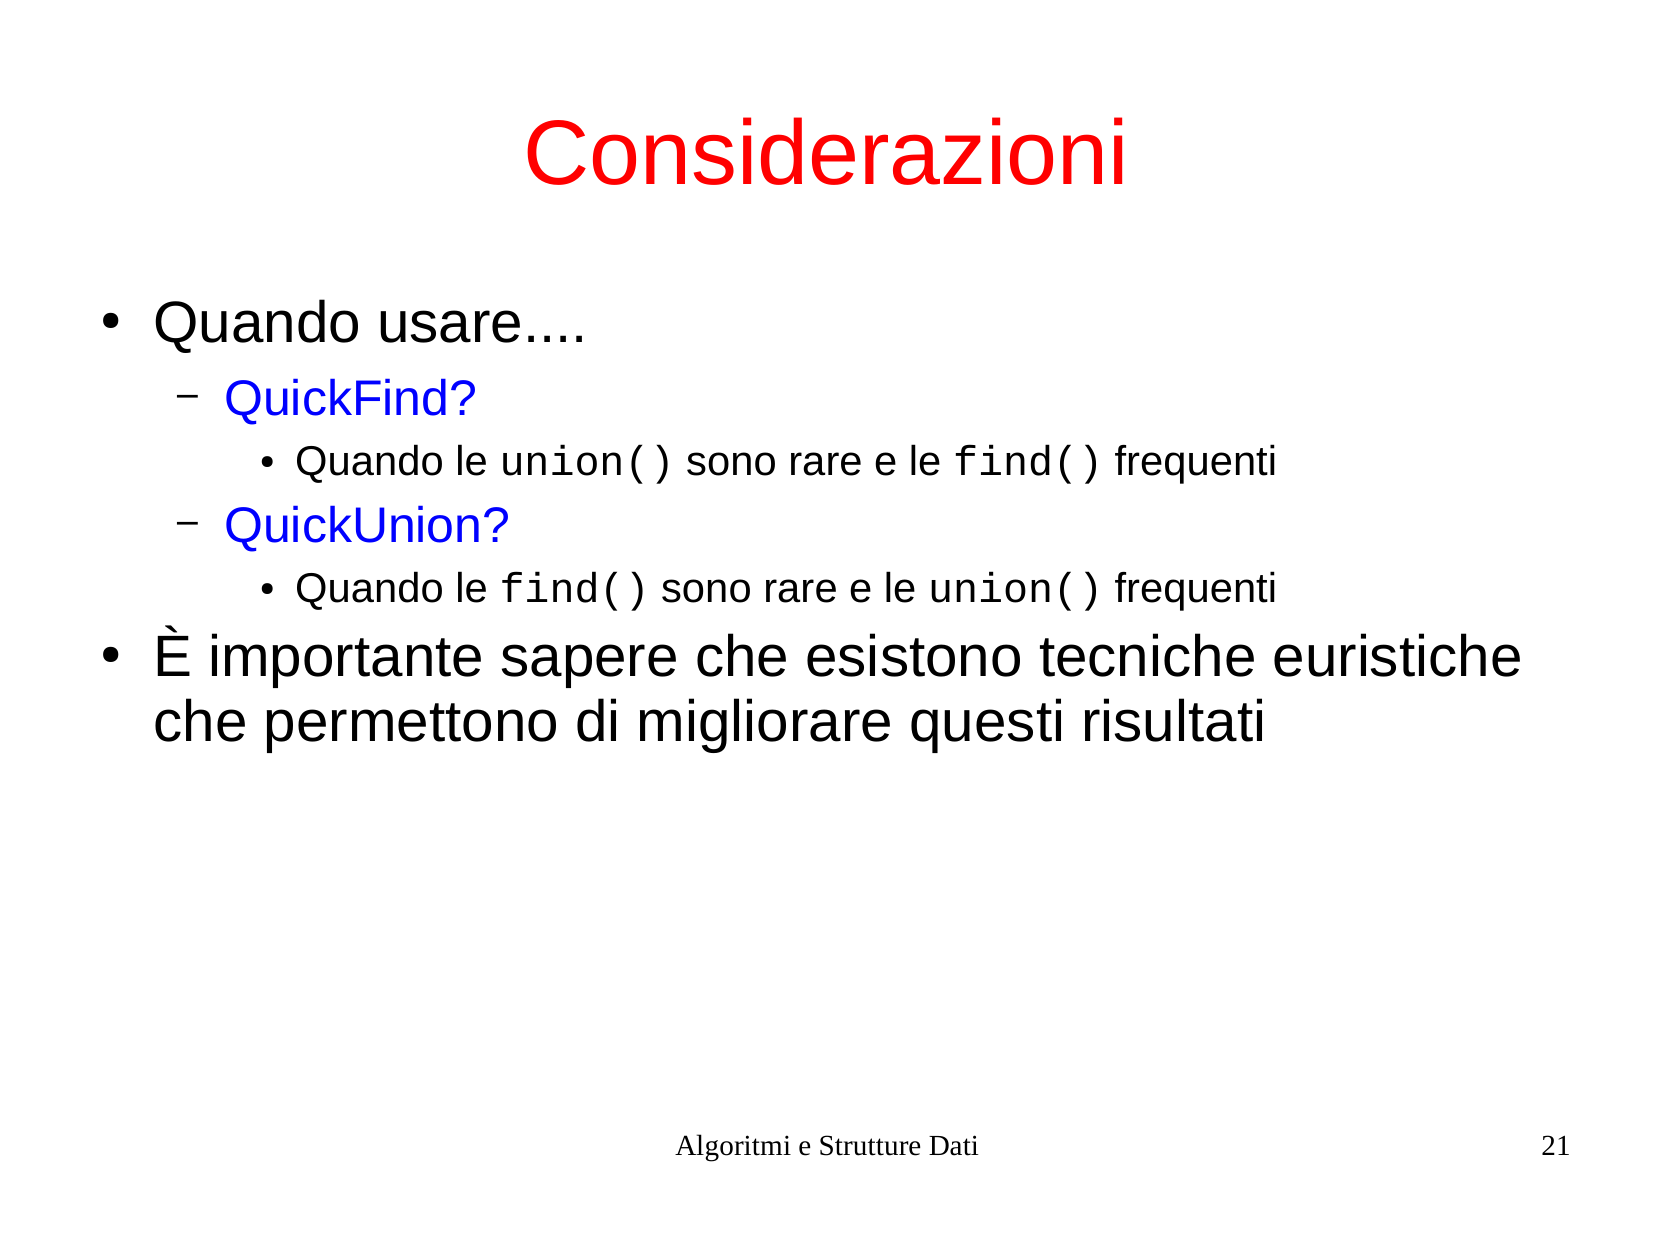

# Considerazioni
Quando usare....
QuickFind?
Quando le union() sono rare e le find() frequenti
QuickUnion?
Quando le find() sono rare e le union() frequenti
È importante sapere che esistono tecniche euristiche che permettono di migliorare questi risultati
Algoritmi e Strutture Dati
21